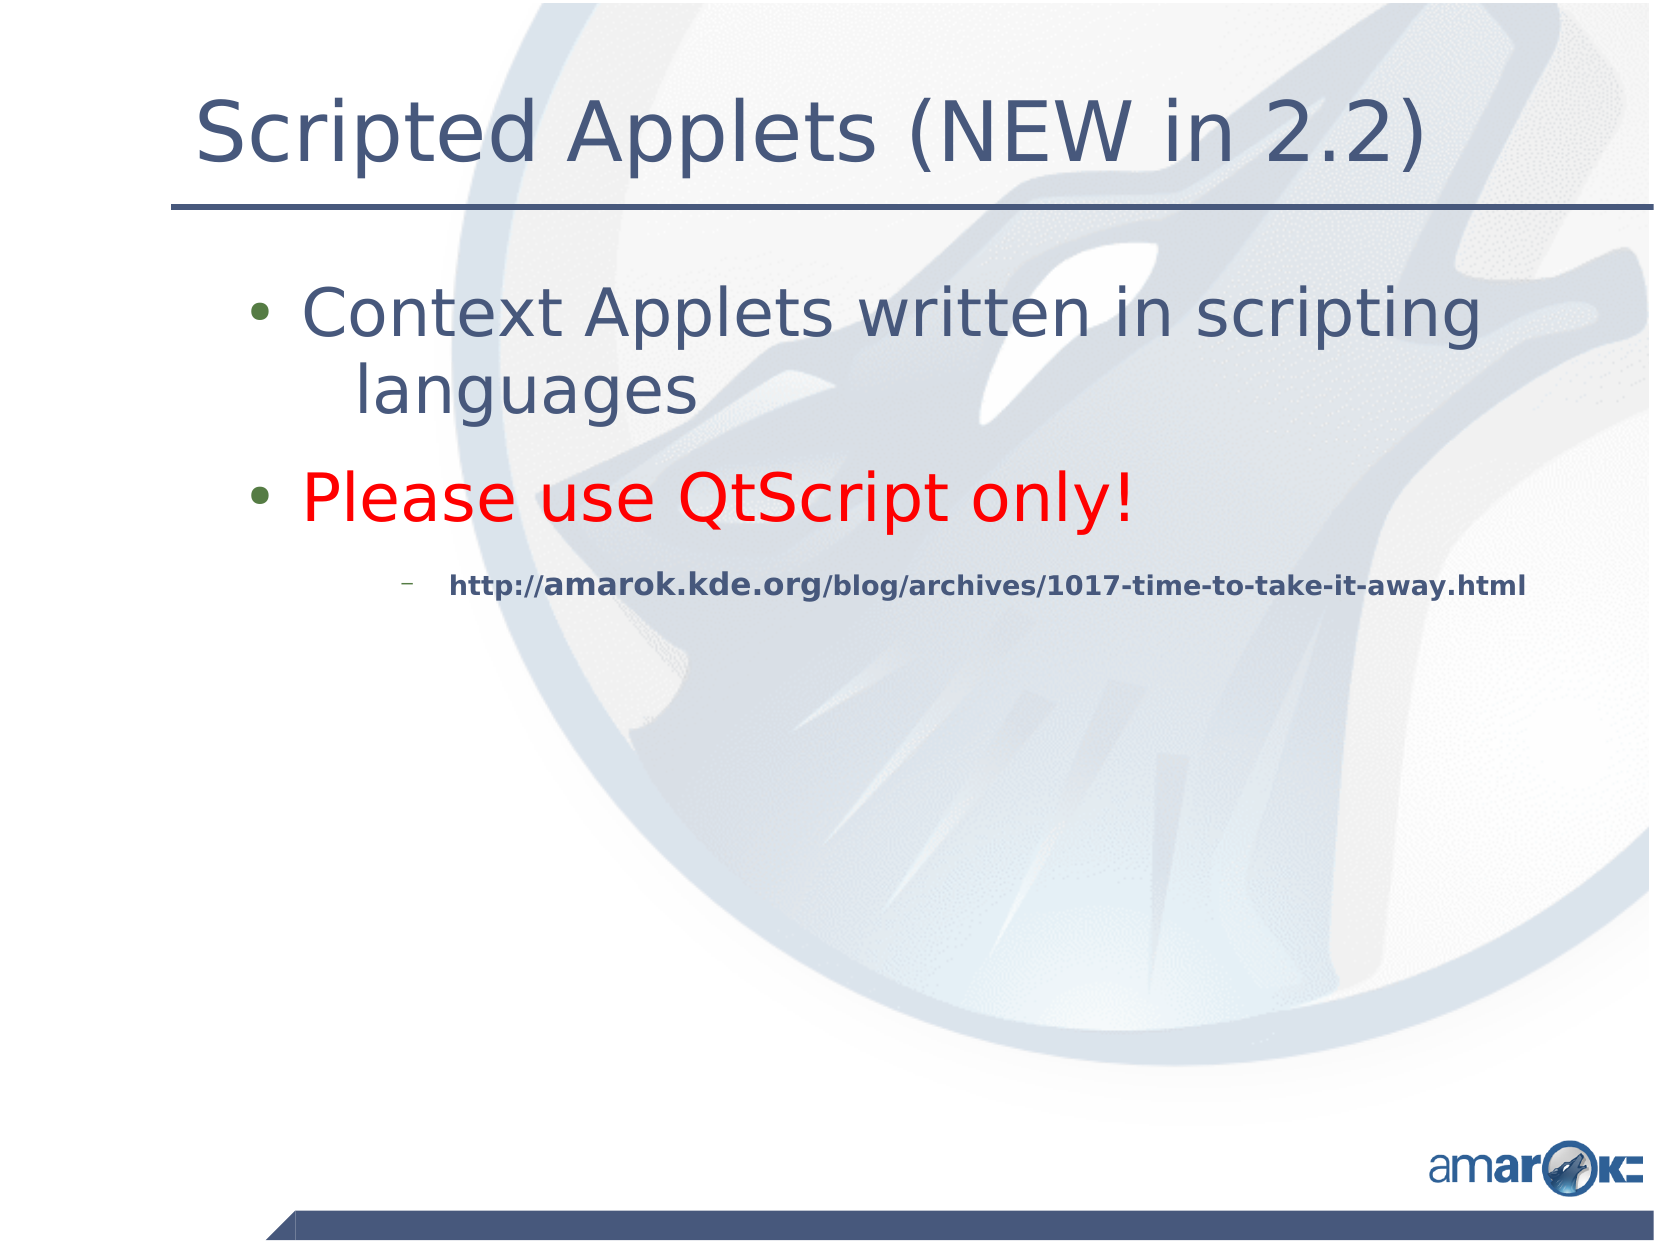

# Scripted Applets (NEW in 2.2)
Context Applets written in scripting languages
Please use QtScript only!
http://amarok.kde.org/blog/archives/1017-time-to-take-it-away.html